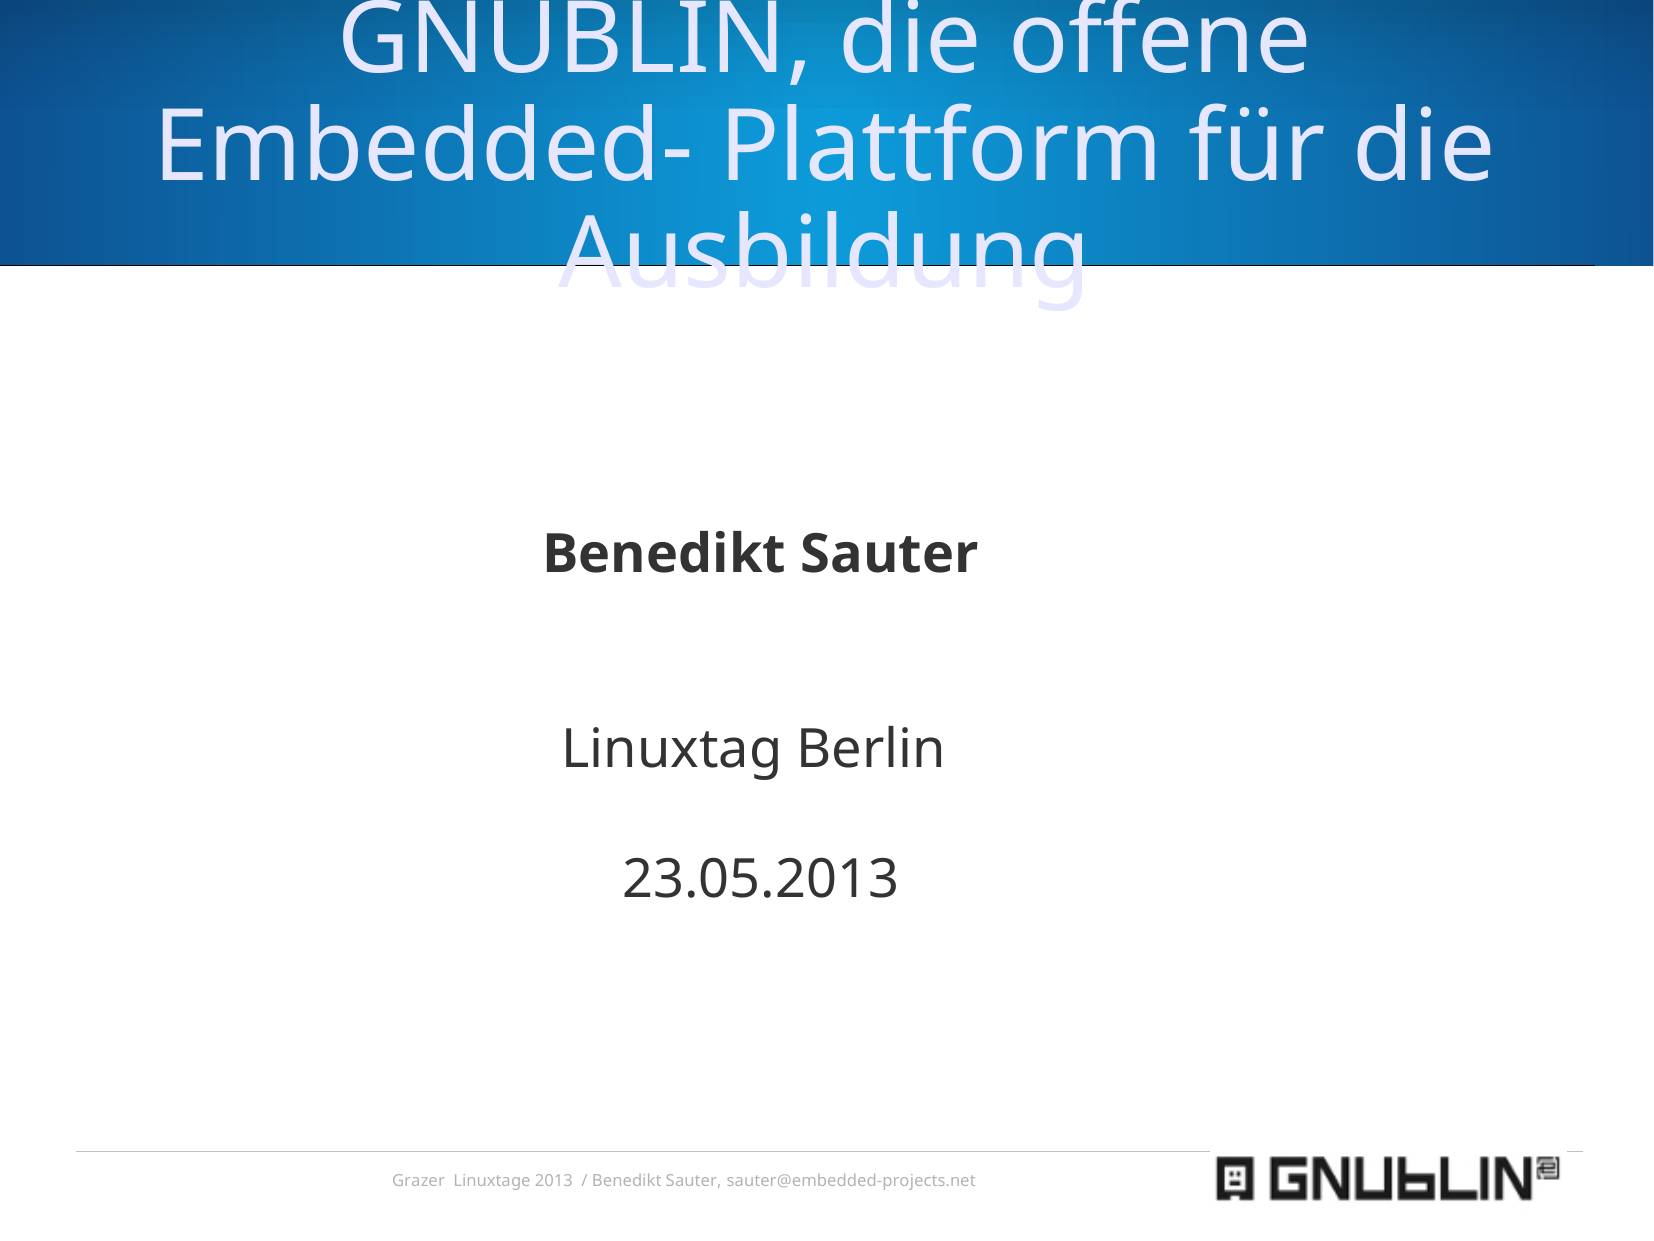

# GNUBLIN, die offene Embedded- Plattform für die Ausbildung
Benedikt Sauter
Linuxtag Berlin
23.05.2013